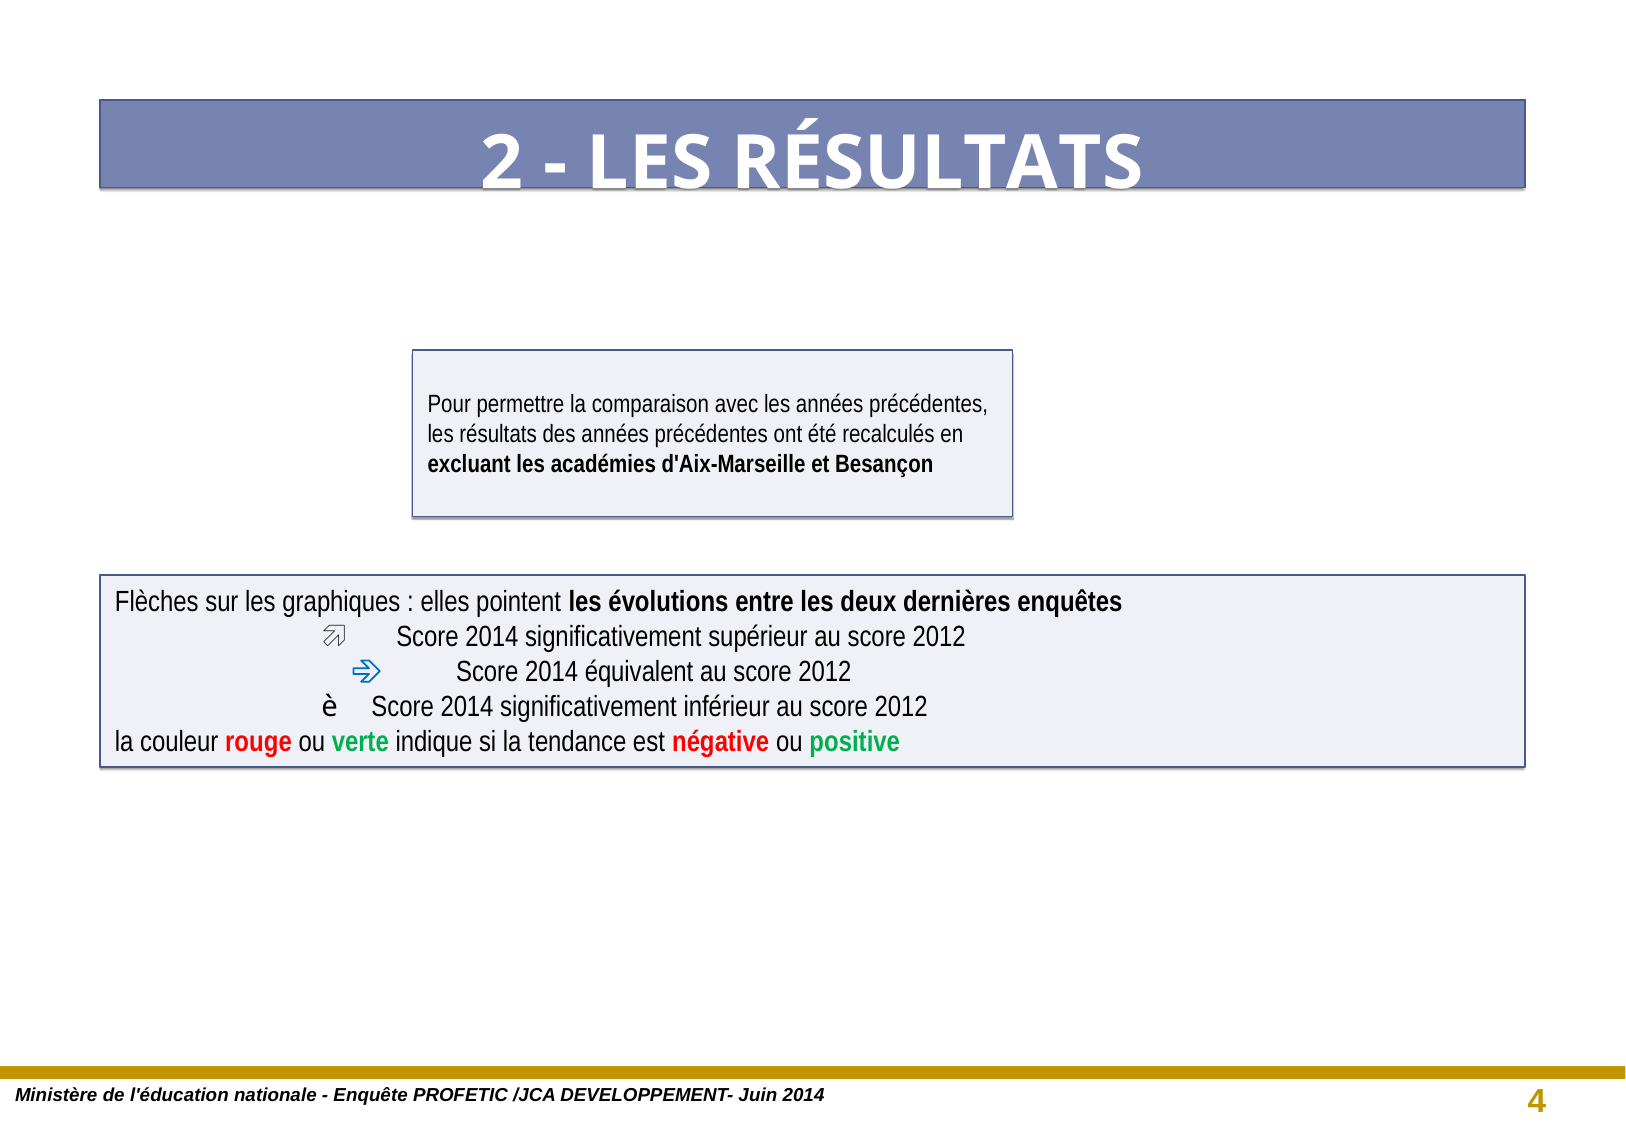

# 2 - Les résultats
Pour permettre la comparaison avec les années précédentes, les résultats des années précédentes ont été recalculés en excluant les académies d'Aix-Marseille et Besançon
Flèches sur les graphiques : elles pointent les évolutions entre les deux dernières enquêtes
	Score 2014 significativement supérieur au score 2012
	Score 2014 équivalent au score 2012
 Score 2014 significativement inférieur au score 2012
la couleur rouge ou verte indique si la tendance est négative ou positive
3
Ministère de l'éducation nationale - Enquête PROFETIC /JCA DEVELOPPEMENT- Juin 2014